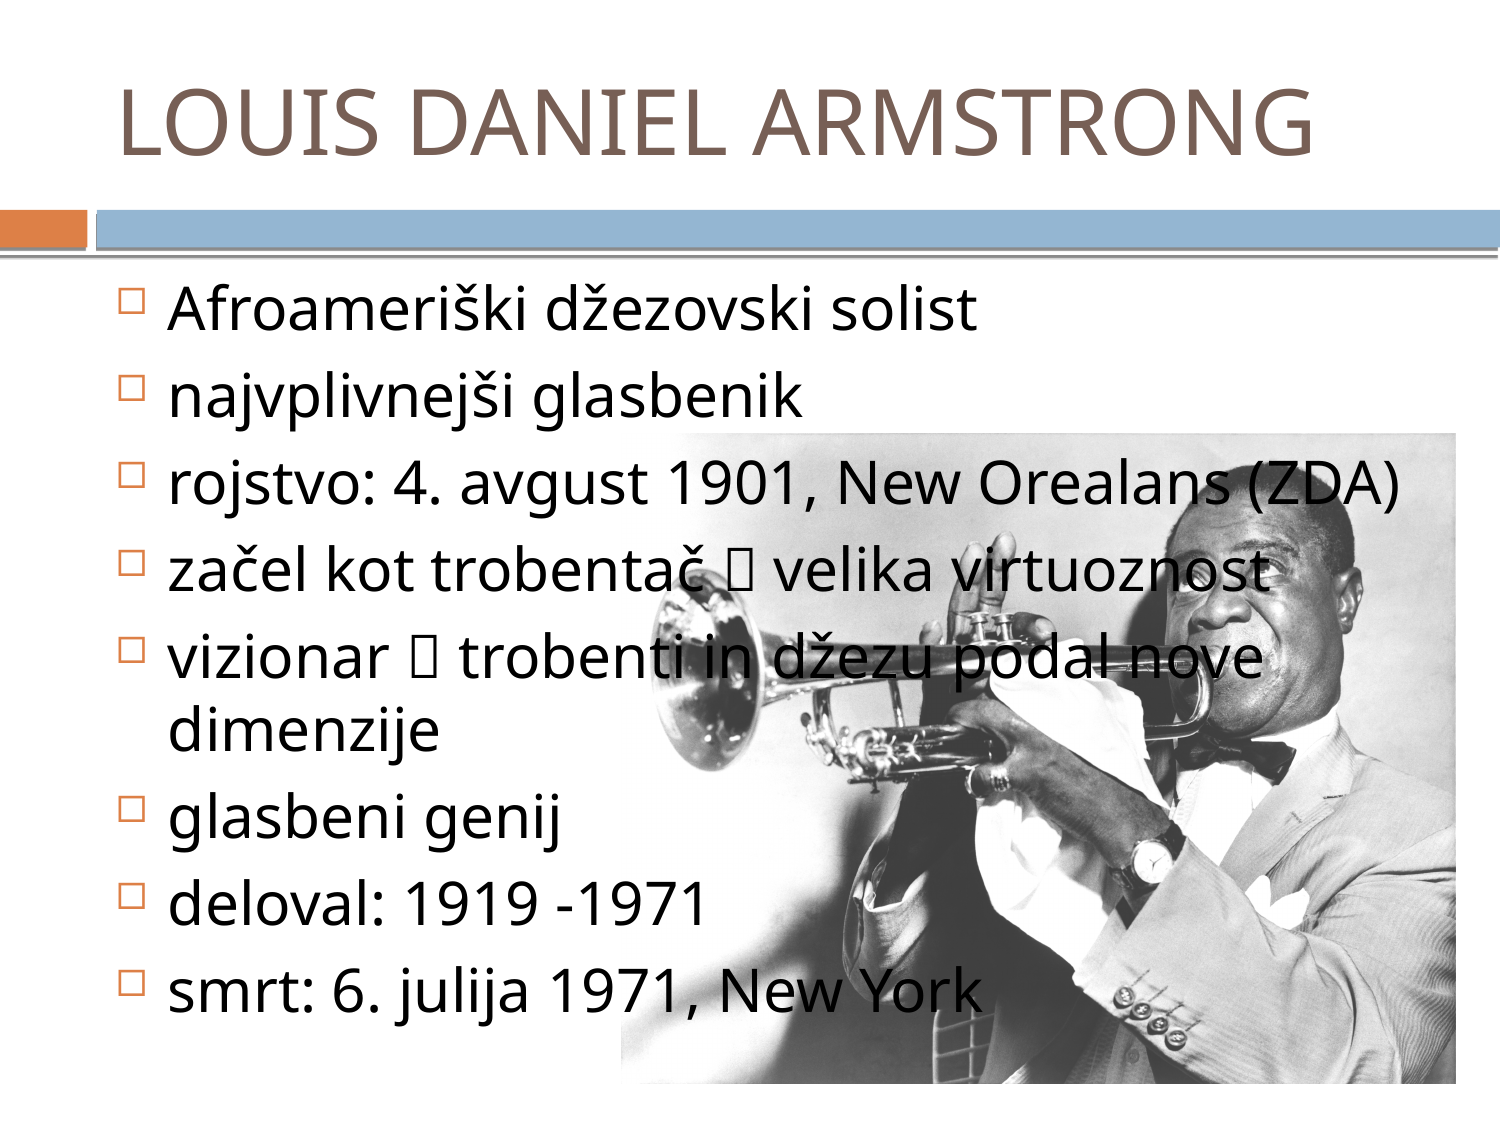

# LOUIS DANIEL ARMSTRONG
Afroameriški džezovski solist
najvplivnejši glasbenik
rojstvo: 4. avgust 1901, New Orealans (ZDA)
začel kot trobentač  velika virtuoznost
vizionar  trobenti in džezu podal nove dimenzije
glasbeni genij
deloval: 1919 -1971
smrt: 6. julija 1971, New York